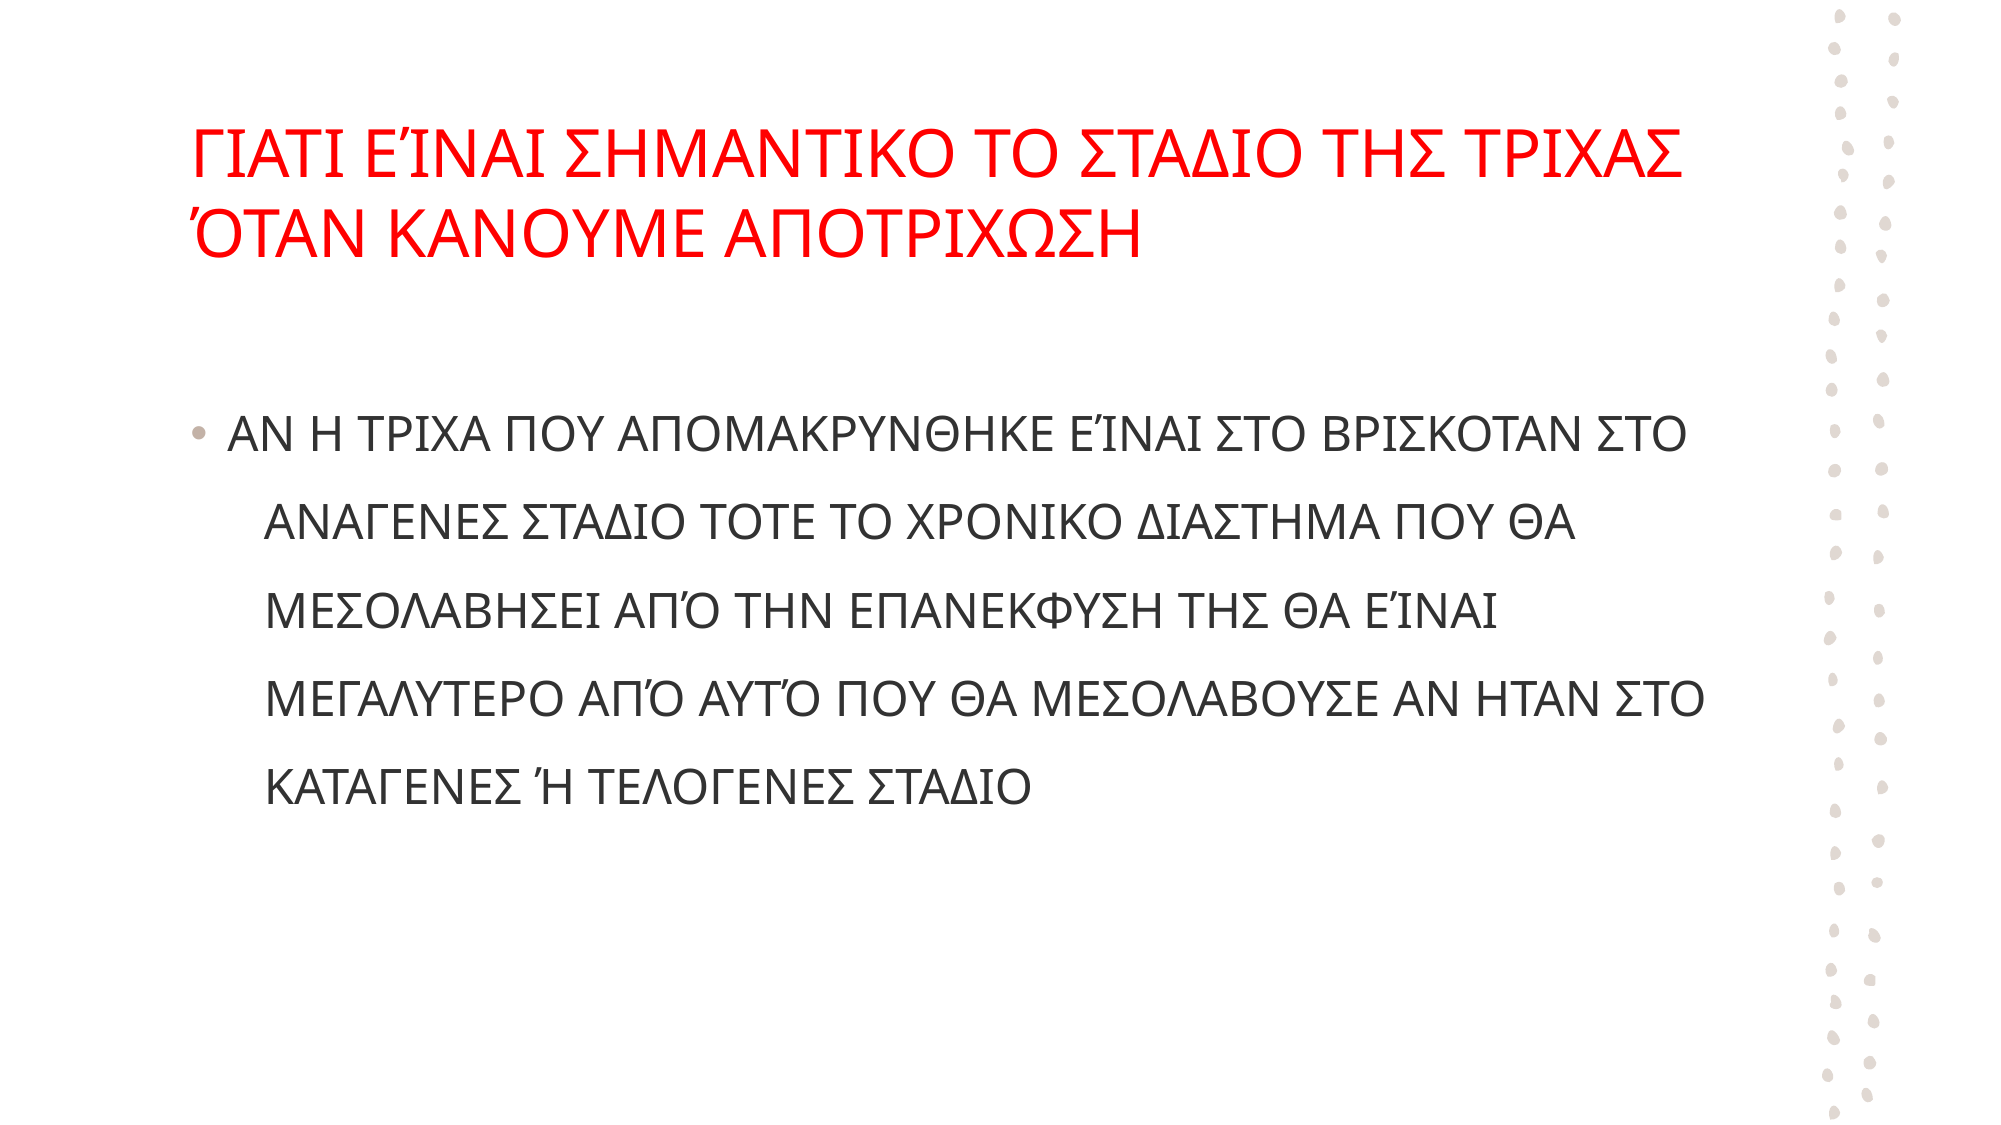

# ΓΙΑΤΙ ΕΊΝΑΙ ΣΗΜΑΝΤΙΚΟ ΤΟ ΣΤΑΔΙΟ ΤΗΣ ΤΡΙΧΑΣ ΌΤΑΝ ΚΑΝΟΥΜΕ ΑΠΟΤΡΙΧΩΣΗ
ΑΝ Η ΤΡΙΧΑ ΠΟΥ ΑΠΟΜΑΚΡΥΝΘΗΚΕ ΕΊΝΑΙ ΣΤΟ ΒΡΙΣΚΟΤΑΝ ΣΤΟ ΑΝΑΓΕΝΕΣ ΣΤΑΔΙΟ ΤΟΤΕ ΤΟ ΧΡΟΝΙΚΟ ΔΙΑΣΤΗΜΑ ΠΟΥ ΘΑ ΜΕΣΟΛΑΒΗΣΕΙ ΑΠΌ ΤΗΝ ΕΠΑΝΕΚΦΥΣΗ ΤΗΣ ΘΑ ΕΊΝΑΙ ΜΕΓΑΛΥΤΕΡΟ ΑΠΌ ΑΥΤΌ ΠΟΥ ΘΑ ΜΕΣΟΛΑΒΟΥΣΕ ΑΝ ΗΤΑΝ ΣΤΟ ΚΑΤΑΓΕΝΕΣ Ή ΤΕΛΟΓΕΝΕΣ ΣΤΑΔΙΟ